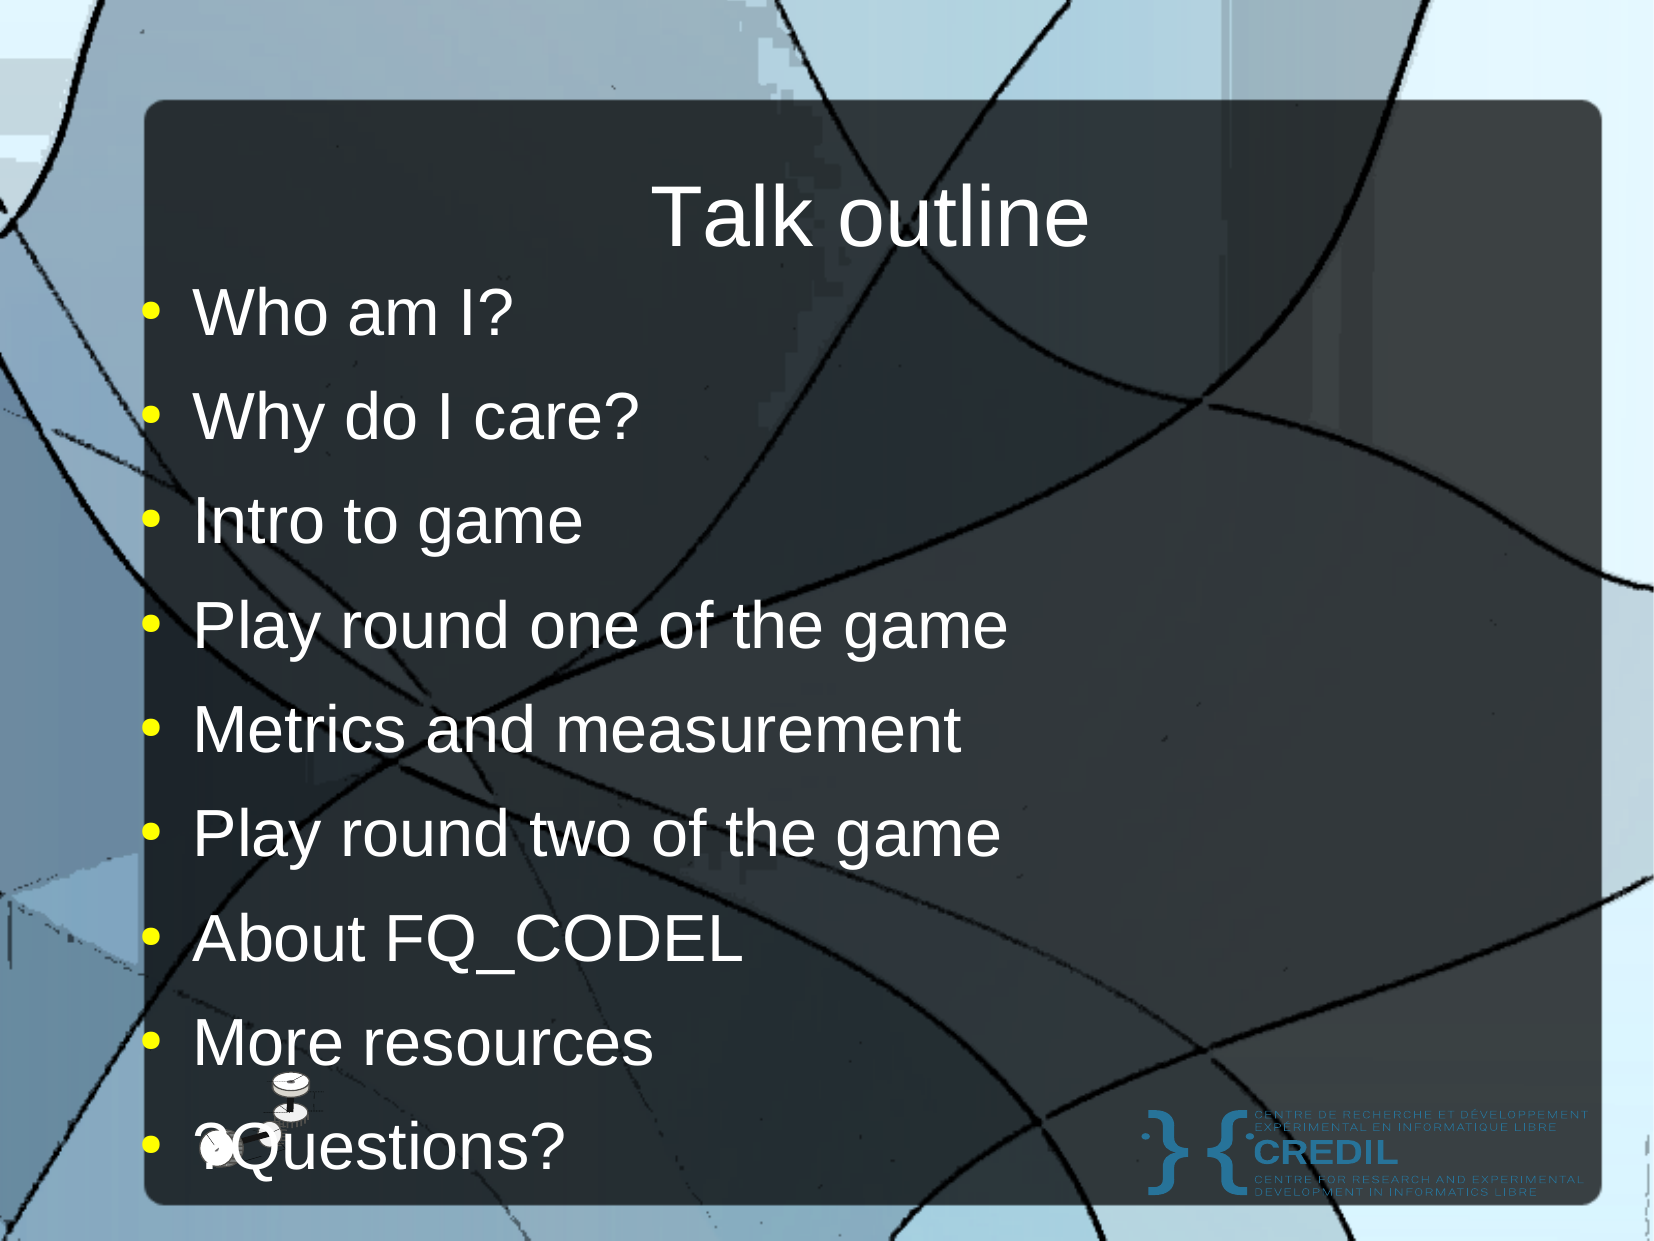

# Talk outline
Who am I?
Why do I care?
Intro to game
Play round one of the game
Metrics and measurement
Play round two of the game
About FQ_CODEL
More resources
?Questions?